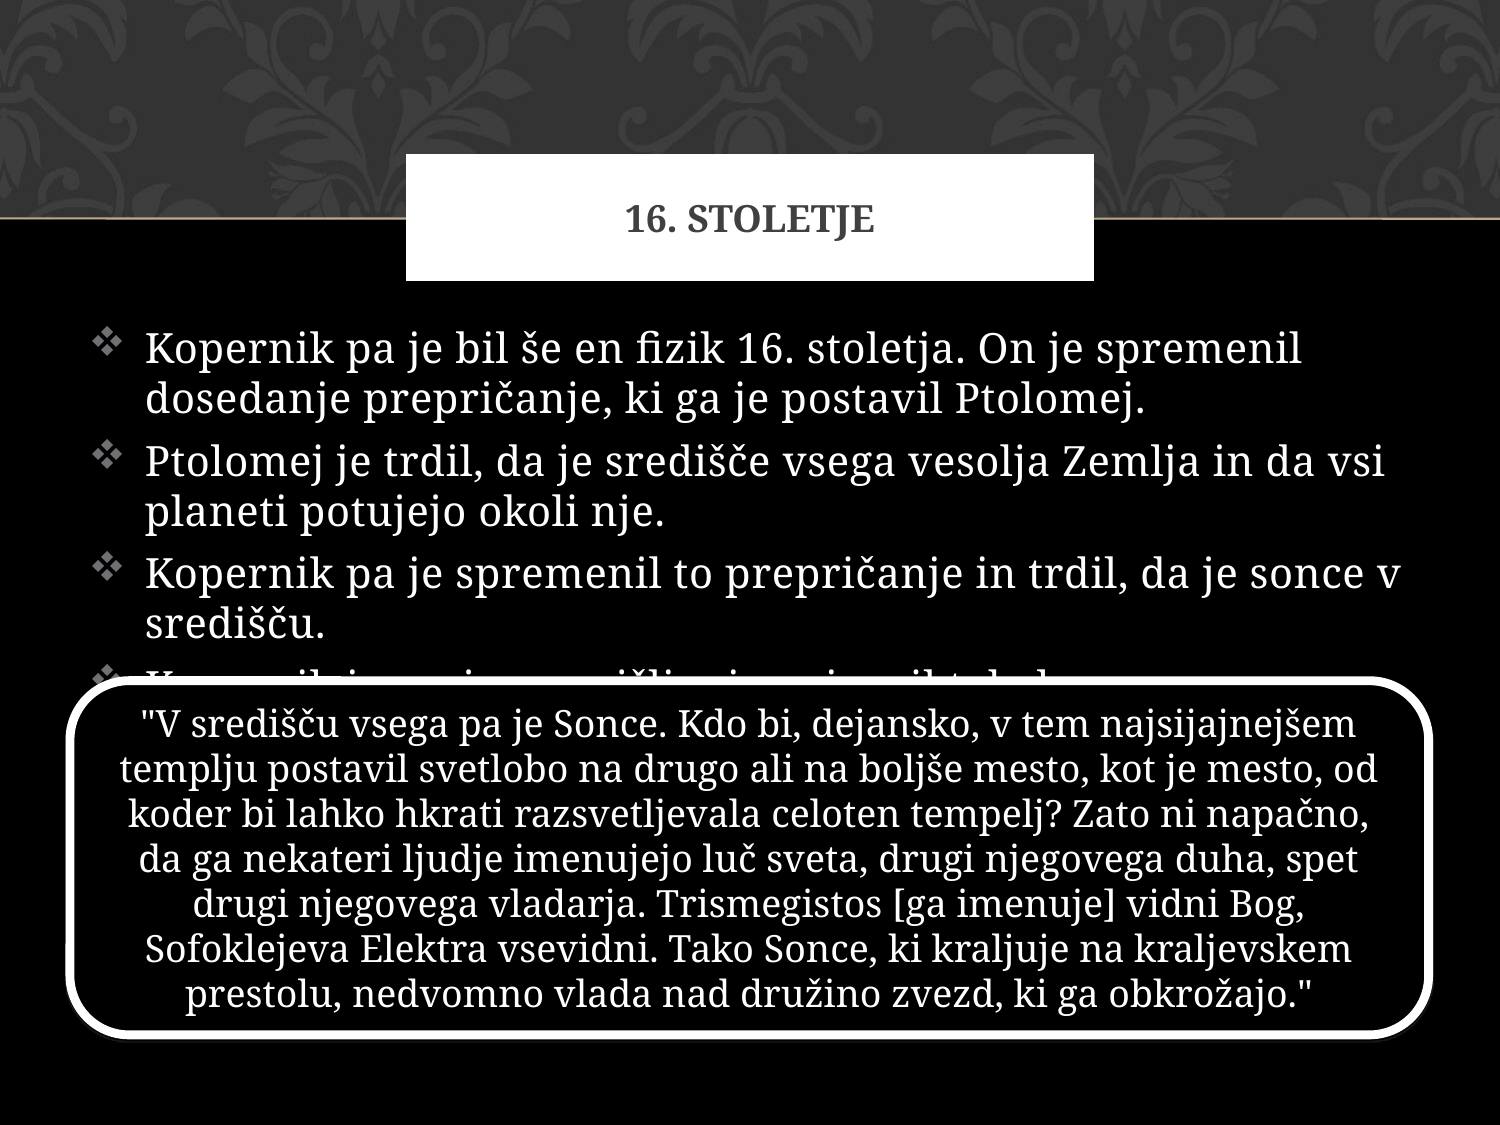

16. stoletje
# Kopernik pa je bil še en fizik 16. stoletja. On je spremenil dosedanje prepričanje, ki ga je postavil Ptolomej.
Ptolomej je trdil, da je središče vsega vesolja Zemlja in da vsi planeti potujejo okoli nje.
Kopernik pa je spremenil to prepričanje in trdil, da je sonce v središču.
Kopernik je svoje razmišljanje pojasnil takole:
"V središču vsega pa je Sonce. Kdo bi, dejansko, v tem najsijajnejšem templju postavil svetlobo na drugo ali na boljše mesto, kot je mesto, od koder bi lahko hkrati razsvetljevala celoten tempelj? Zato ni napačno, da ga nekateri ljudje imenujejo luč sveta, drugi njegovega duha, spet drugi njegovega vladarja. Trismegistos [ga imenuje] vidni Bog, Sofoklejeva Elektra vsevidni. Tako Sonce, ki kraljuje na kraljevskem prestolu, nedvomno vlada nad družino zvezd, ki ga obkrožajo."